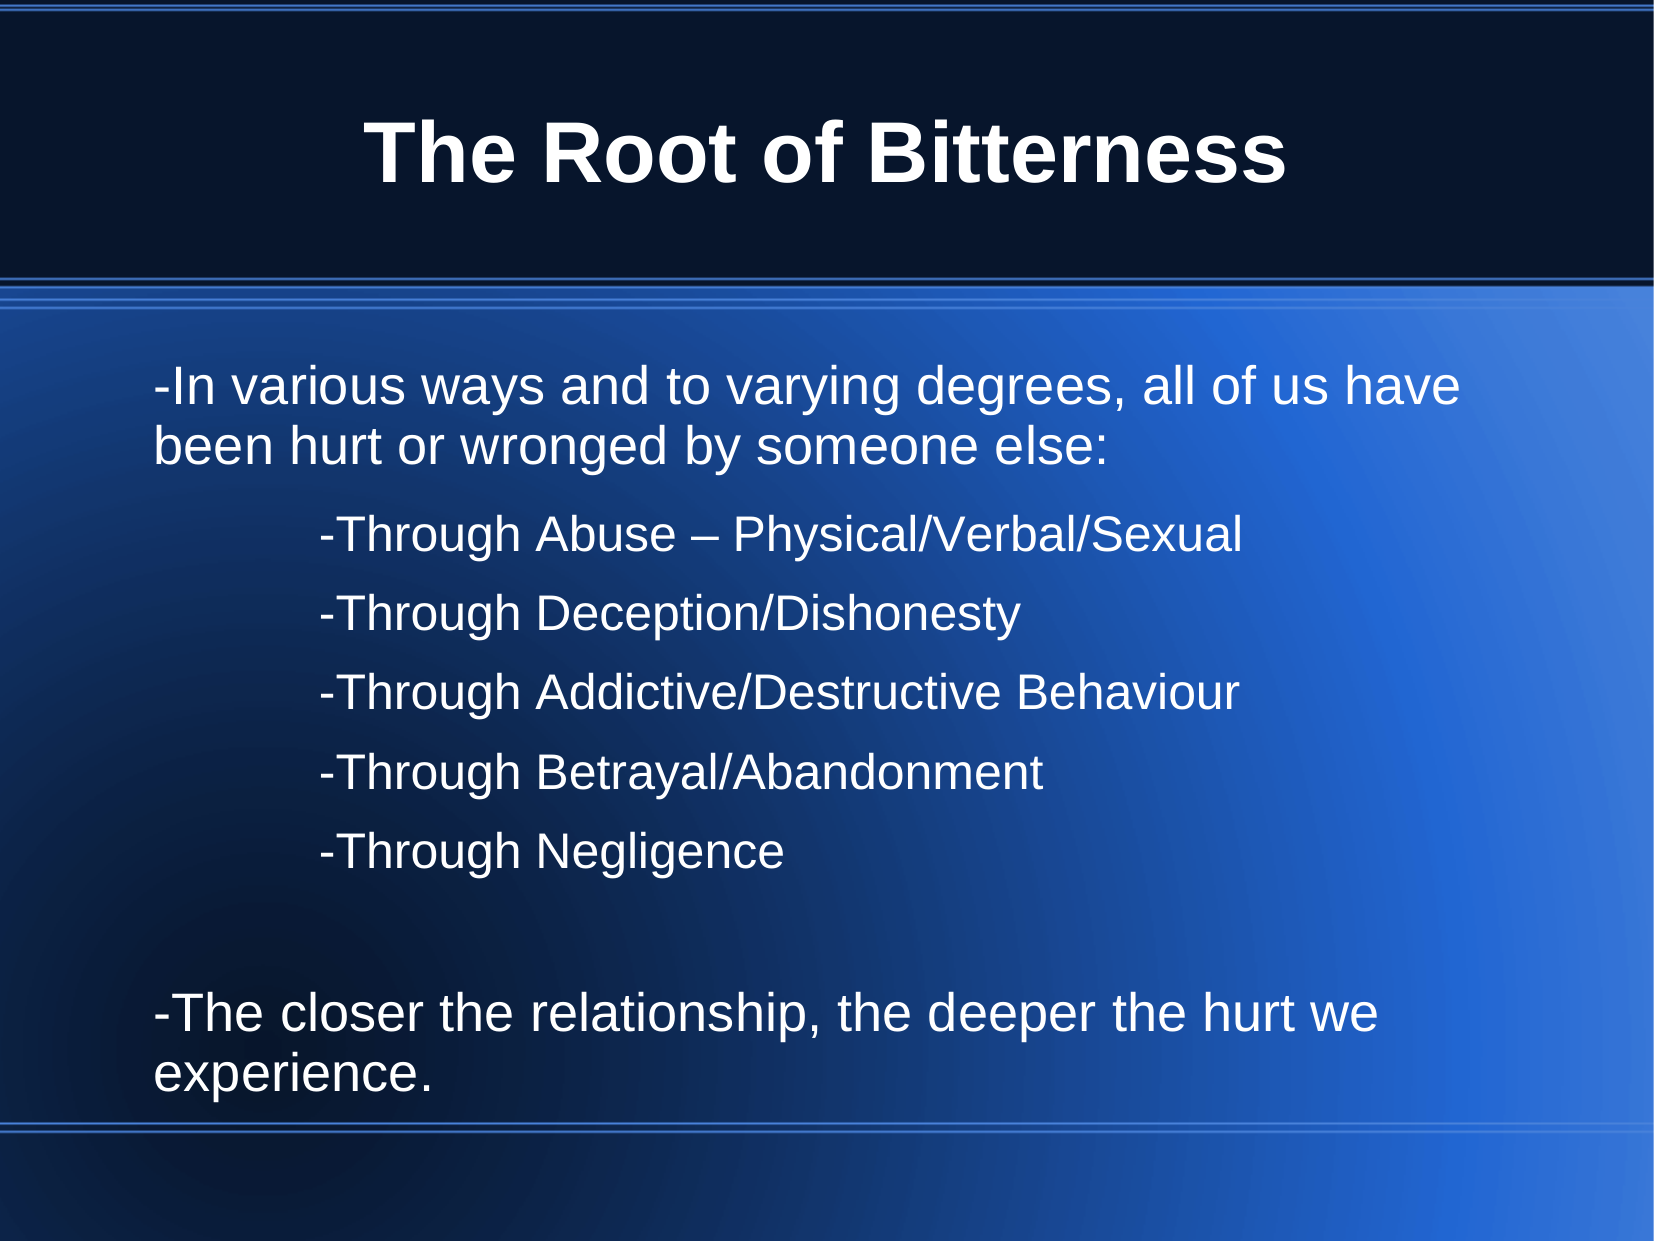

# The Root of Bitterness
-In various ways and to varying degrees, all of us have been hurt or wronged by someone else:
-Through Abuse – Physical/Verbal/Sexual
-Through Deception/Dishonesty
-Through Addictive/Destructive Behaviour
-Through Betrayal/Abandonment
-Through Negligence
-The closer the relationship, the deeper the hurt we experience.